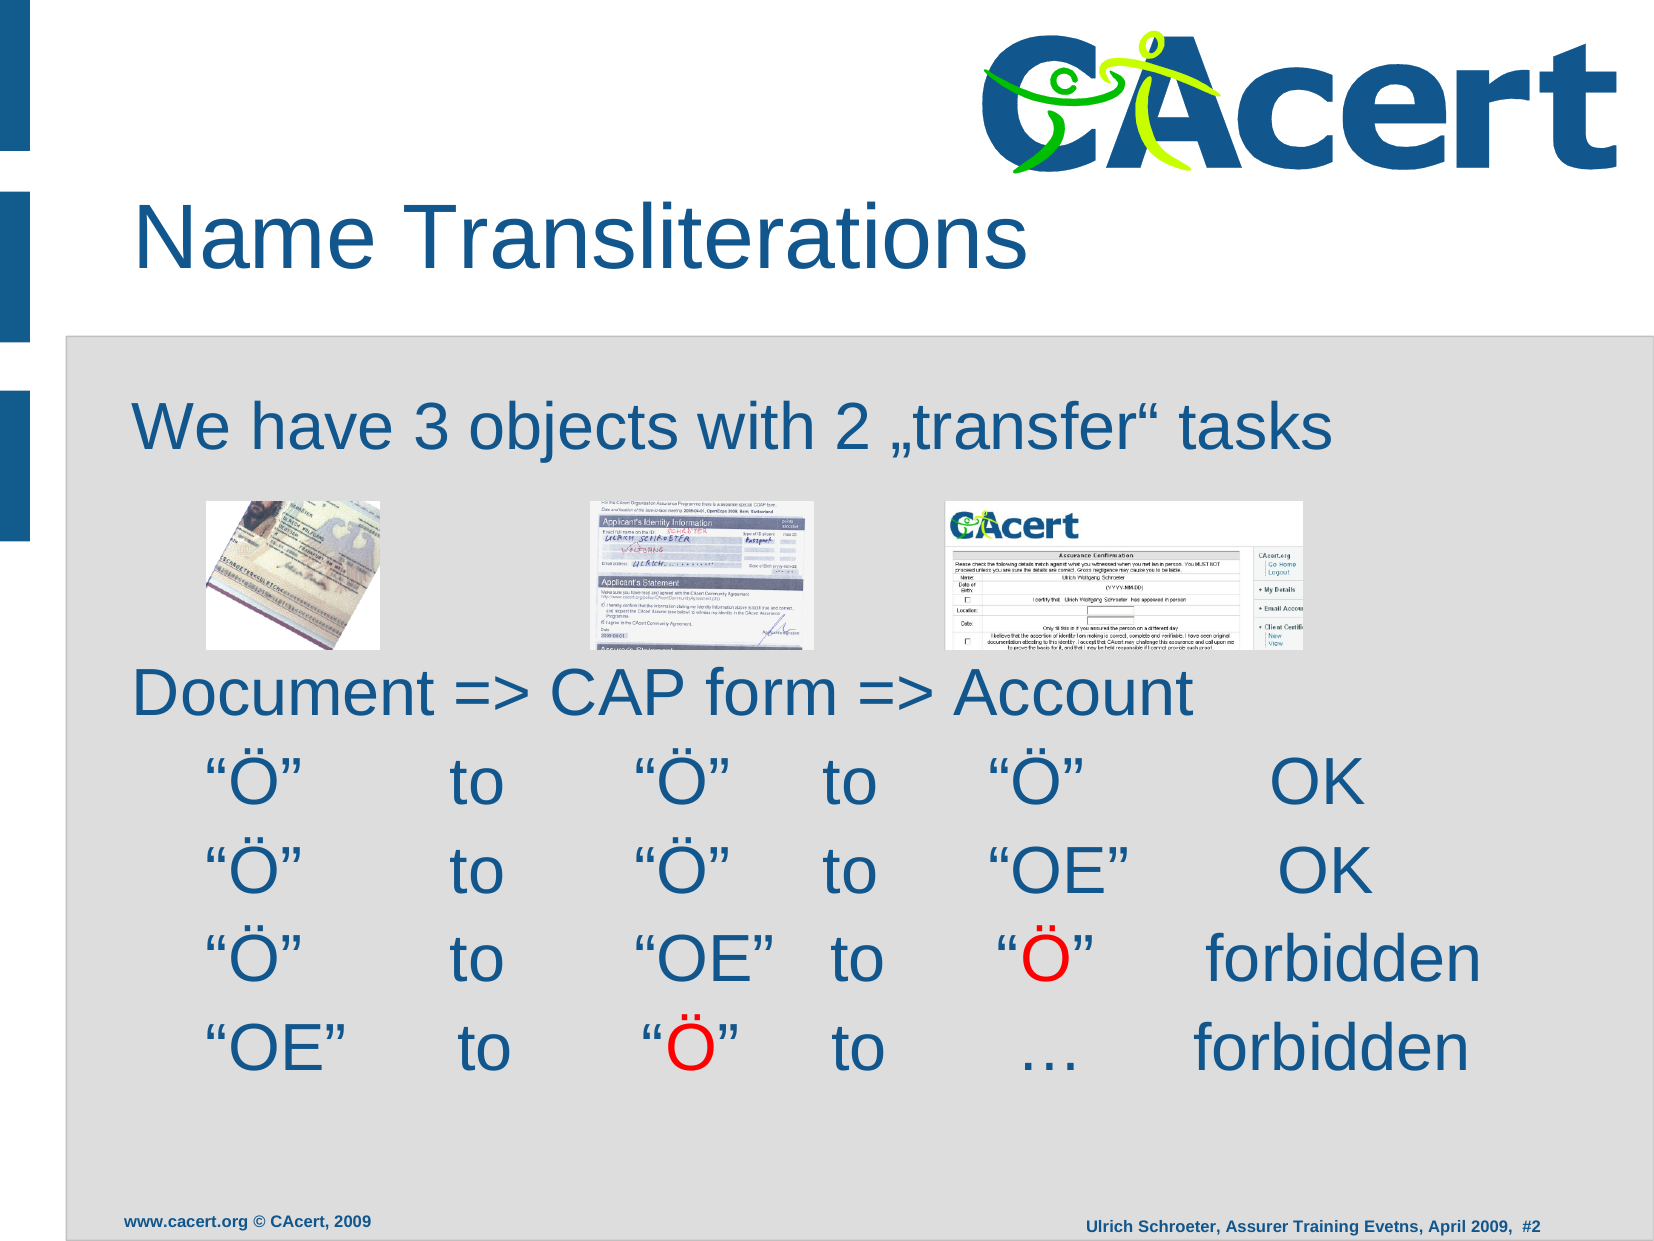

Name Transliterations
We have 3 objects with 2 „transfer“ tasks
Document => CAP form => Account
 “Ö” to “Ö” to “Ö” OK
 “Ö” to “Ö” to “OE” OK
 “Ö” to “OE” to “Ö” forbidden
 “OE” to “Ö” to … forbidden